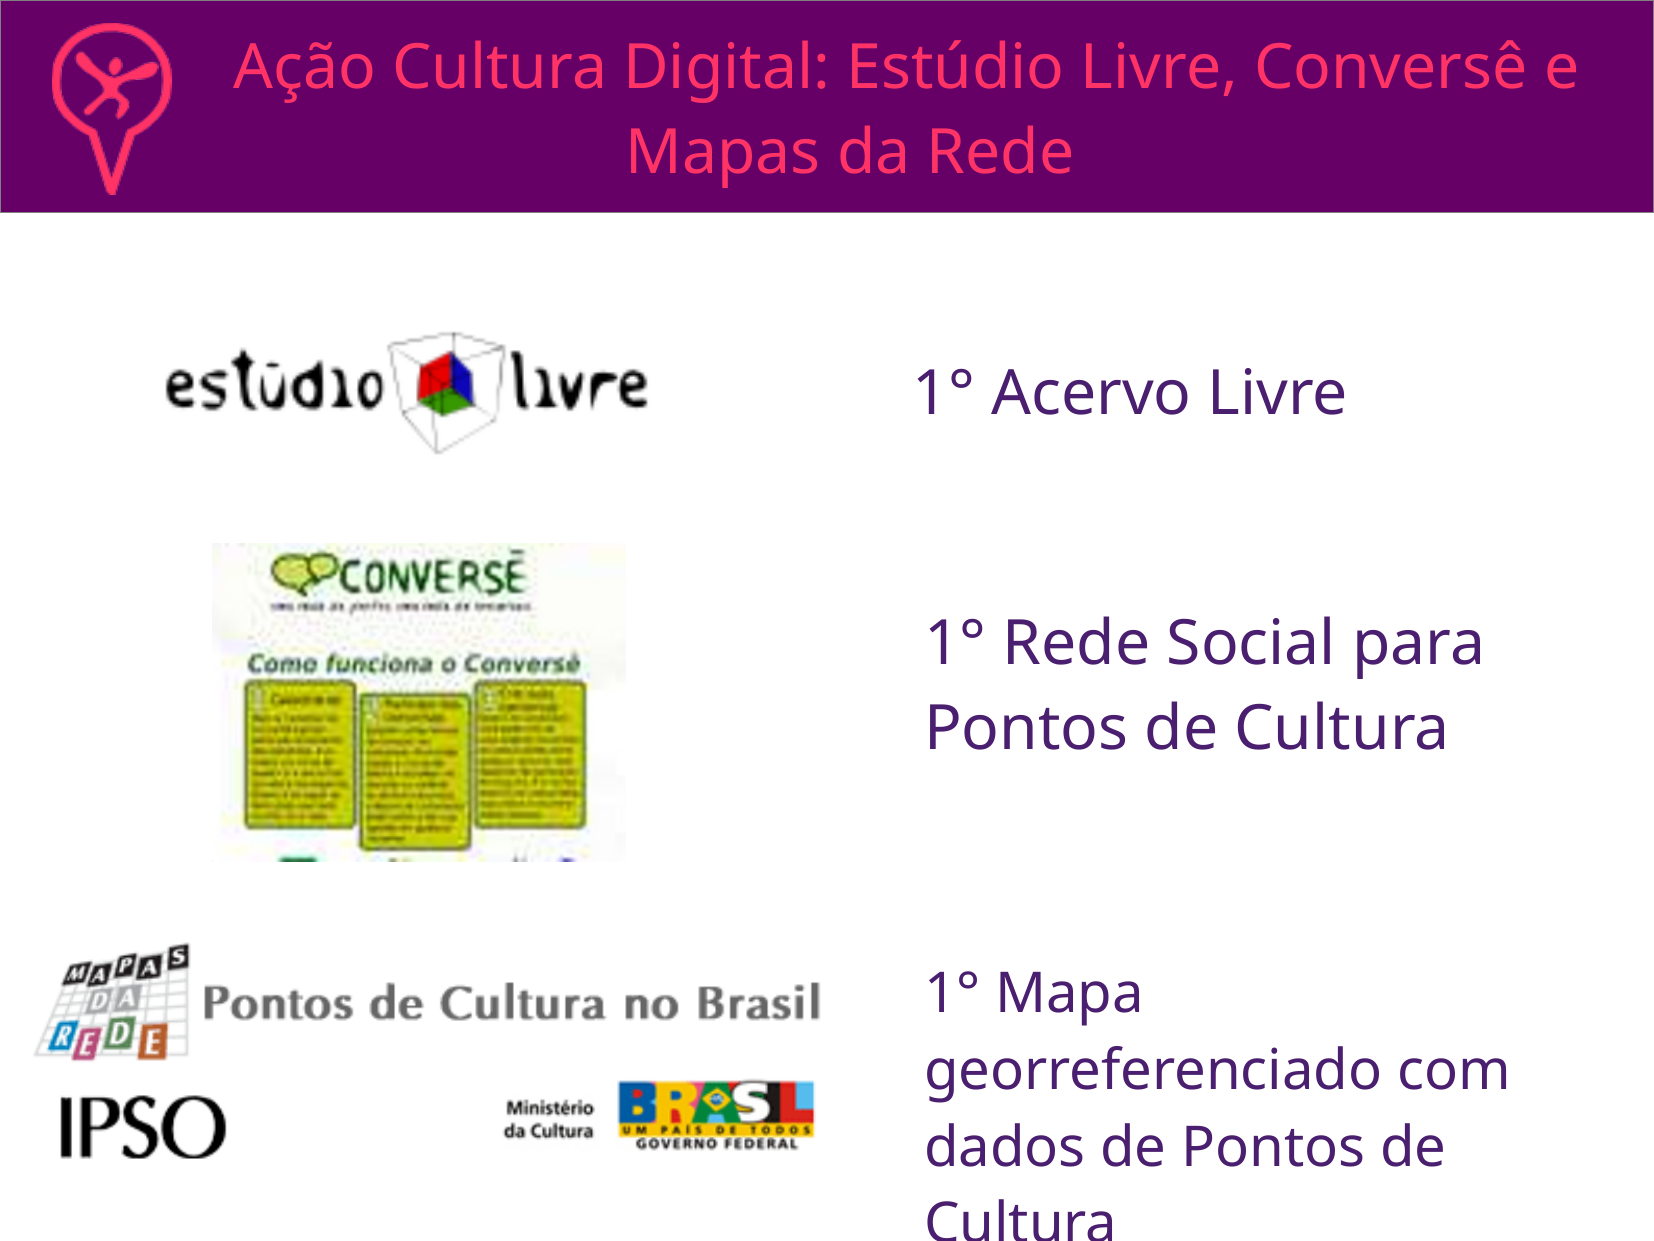

Ação Cultura Digital: Estúdio Livre, Conversê e Mapas da Rede
#
1° Acervo Livre
1° Rede Social para
Pontos de Cultura
1° Mapa georreferenciado com dados de Pontos de Cultura